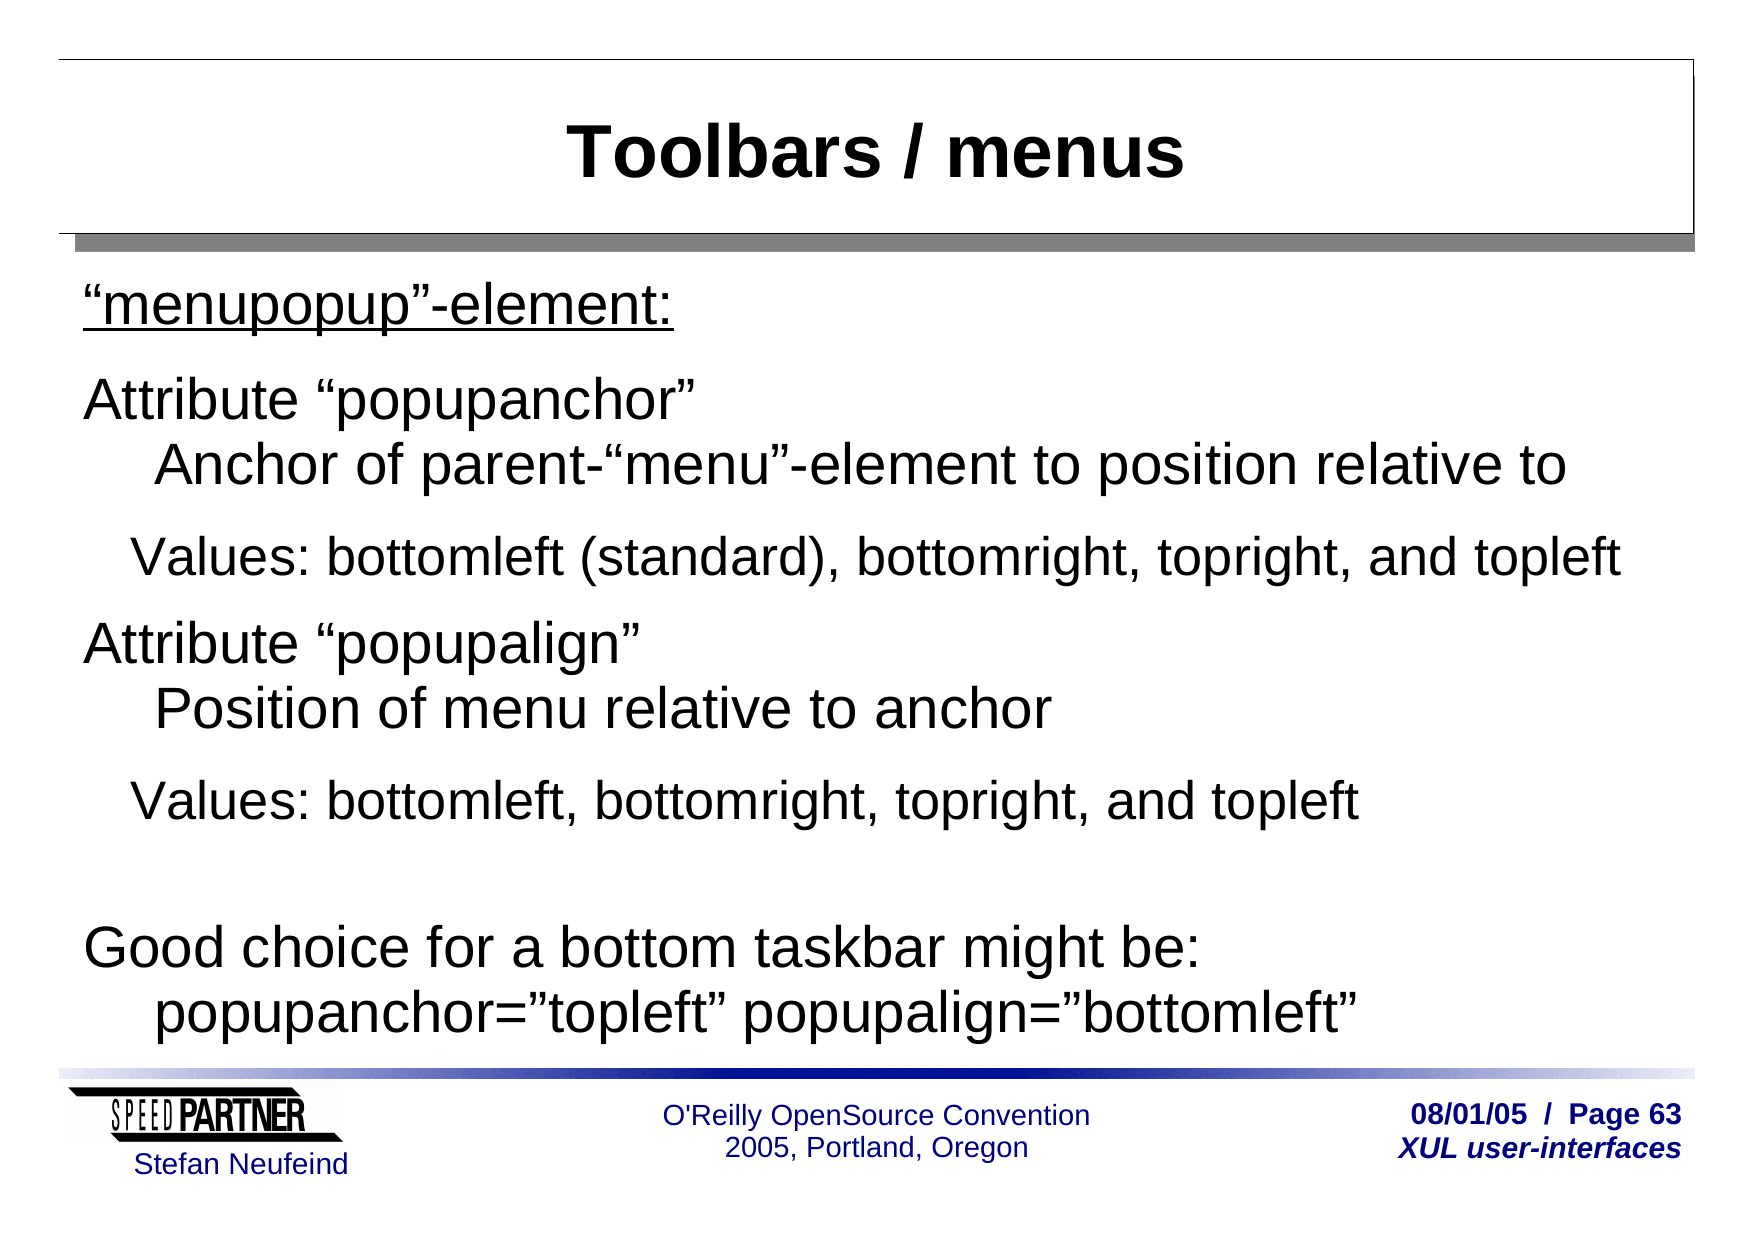

# Toolbars / menus
“menupopup”-element:
Attribute “popupanchor”
Anchor of parent-“menu”-element to position relative to
Values: bottomleft (standard), bottomright, topright, and topleft
Attribute “popupalign”
Position of menu relative to anchor
Values: bottomleft, bottomright, topright, and topleft
Good choice for a bottom taskbar might be:
popupanchor=”topleft” popupalign=”bottomleft”